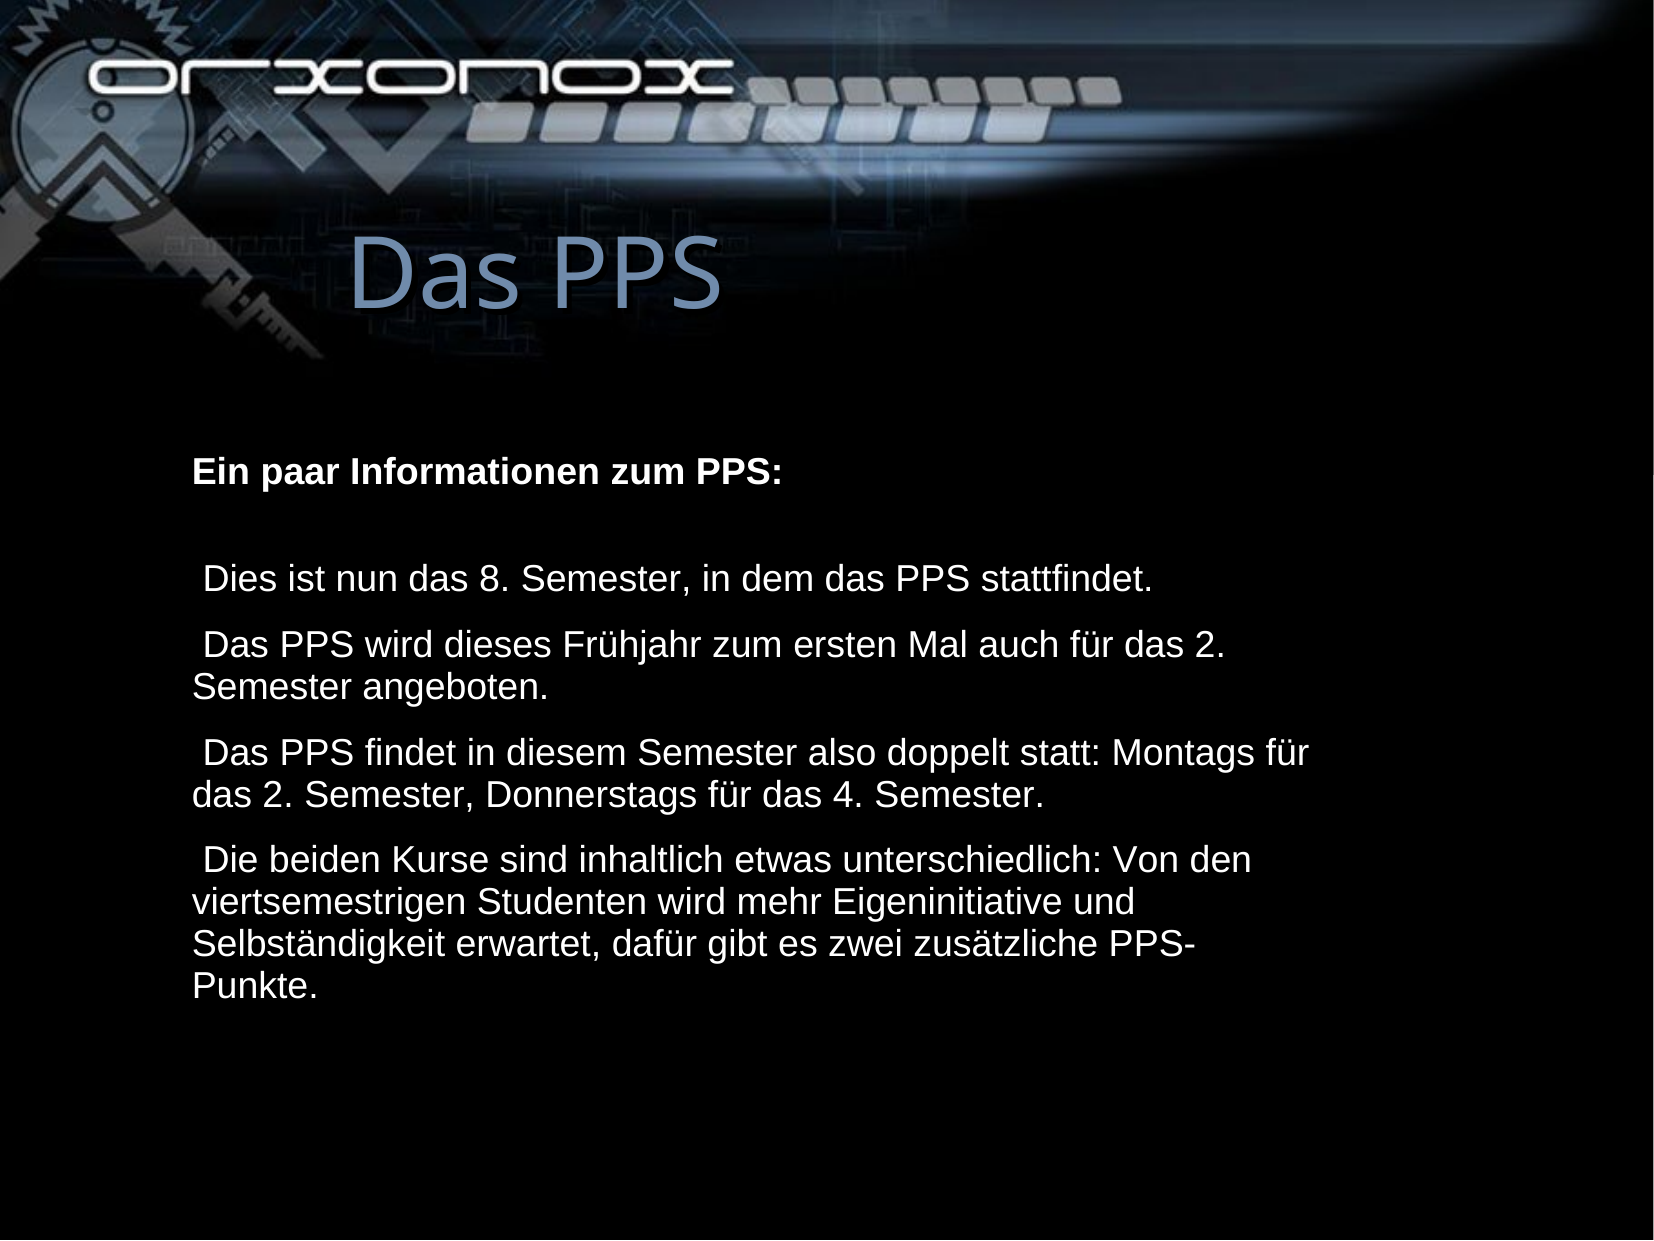

Das PPS
Ein paar Informationen zum PPS:
 Dies ist nun das 8. Semester, in dem das PPS stattfindet.
 Das PPS wird dieses Frühjahr zum ersten Mal auch für das 2. Semester angeboten.
 Das PPS findet in diesem Semester also doppelt statt: Montags für das 2. Semester, Donnerstags für das 4. Semester.
 Die beiden Kurse sind inhaltlich etwas unterschiedlich: Von den viertsemestrigen Studenten wird mehr Eigeninitiative und Selbständigkeit erwartet, dafür gibt es zwei zusätzliche PPS-Punkte.